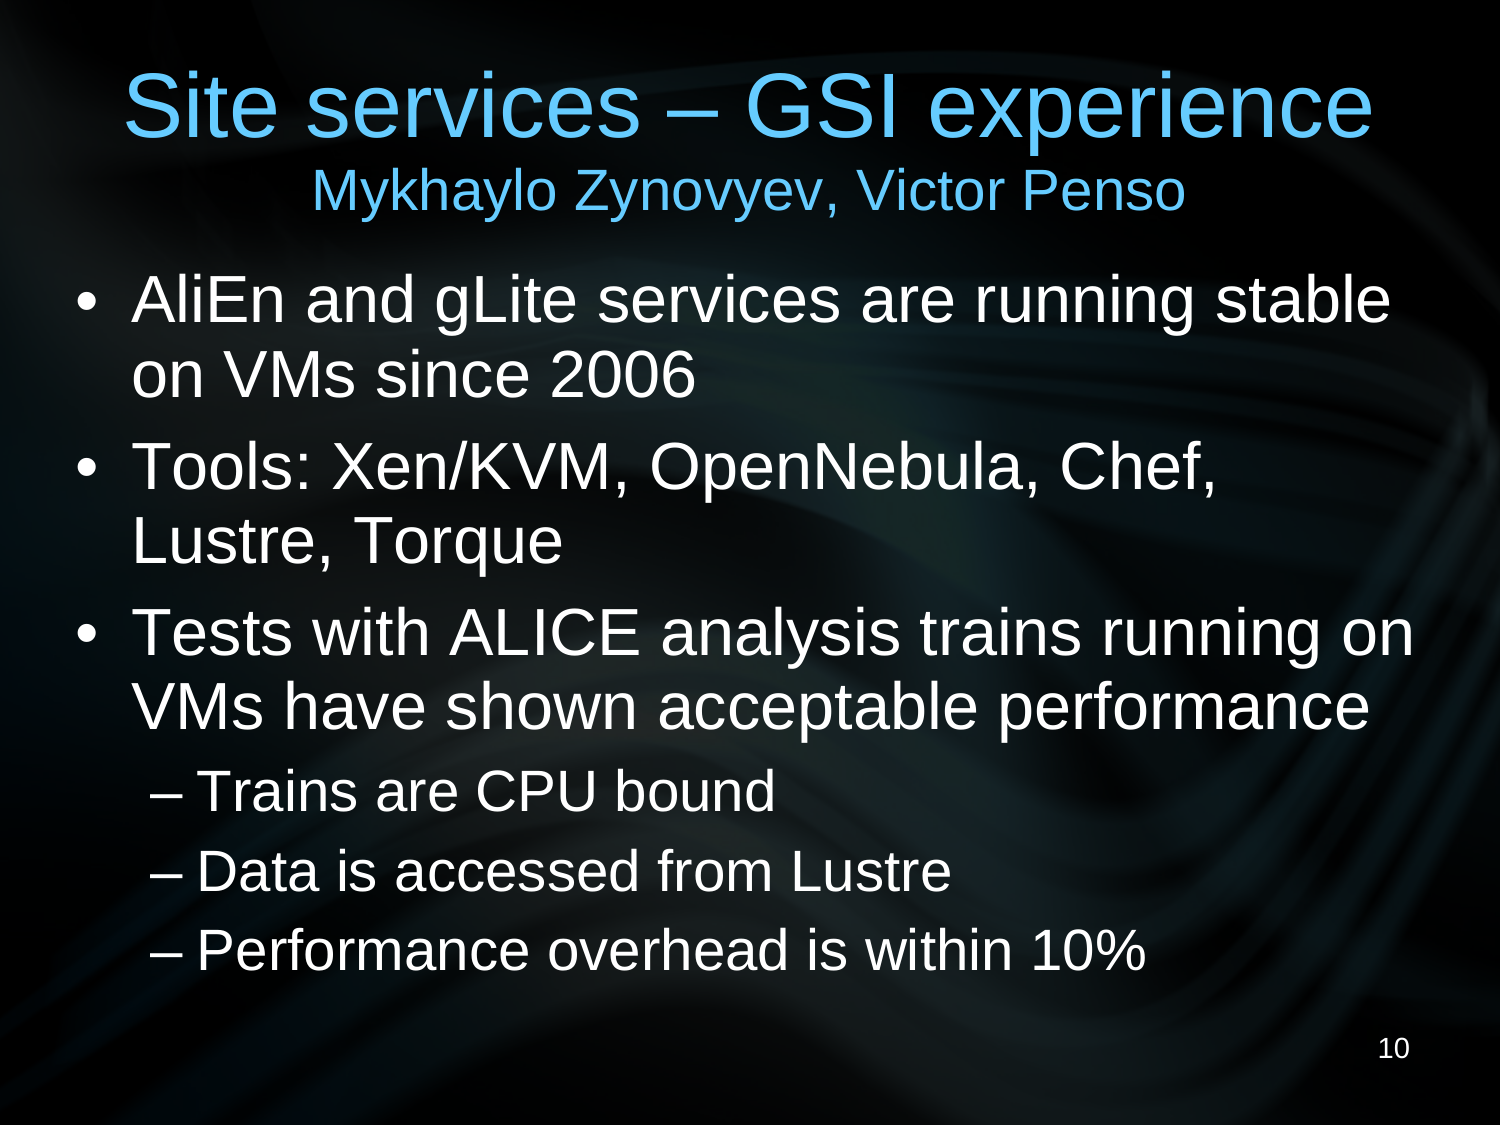

# Site services – GSI experience Mykhaylo Zynovyev, Victor Penso
AliEn and gLite services are running stable on VMs since 2006
Tools: Xen/KVM, OpenNebula, Chef, Lustre, Torque
Tests with ALICE analysis trains running on VMs have shown acceptable performance
Trains are CPU bound
Data is accessed from Lustre
Performance overhead is within 10%
10